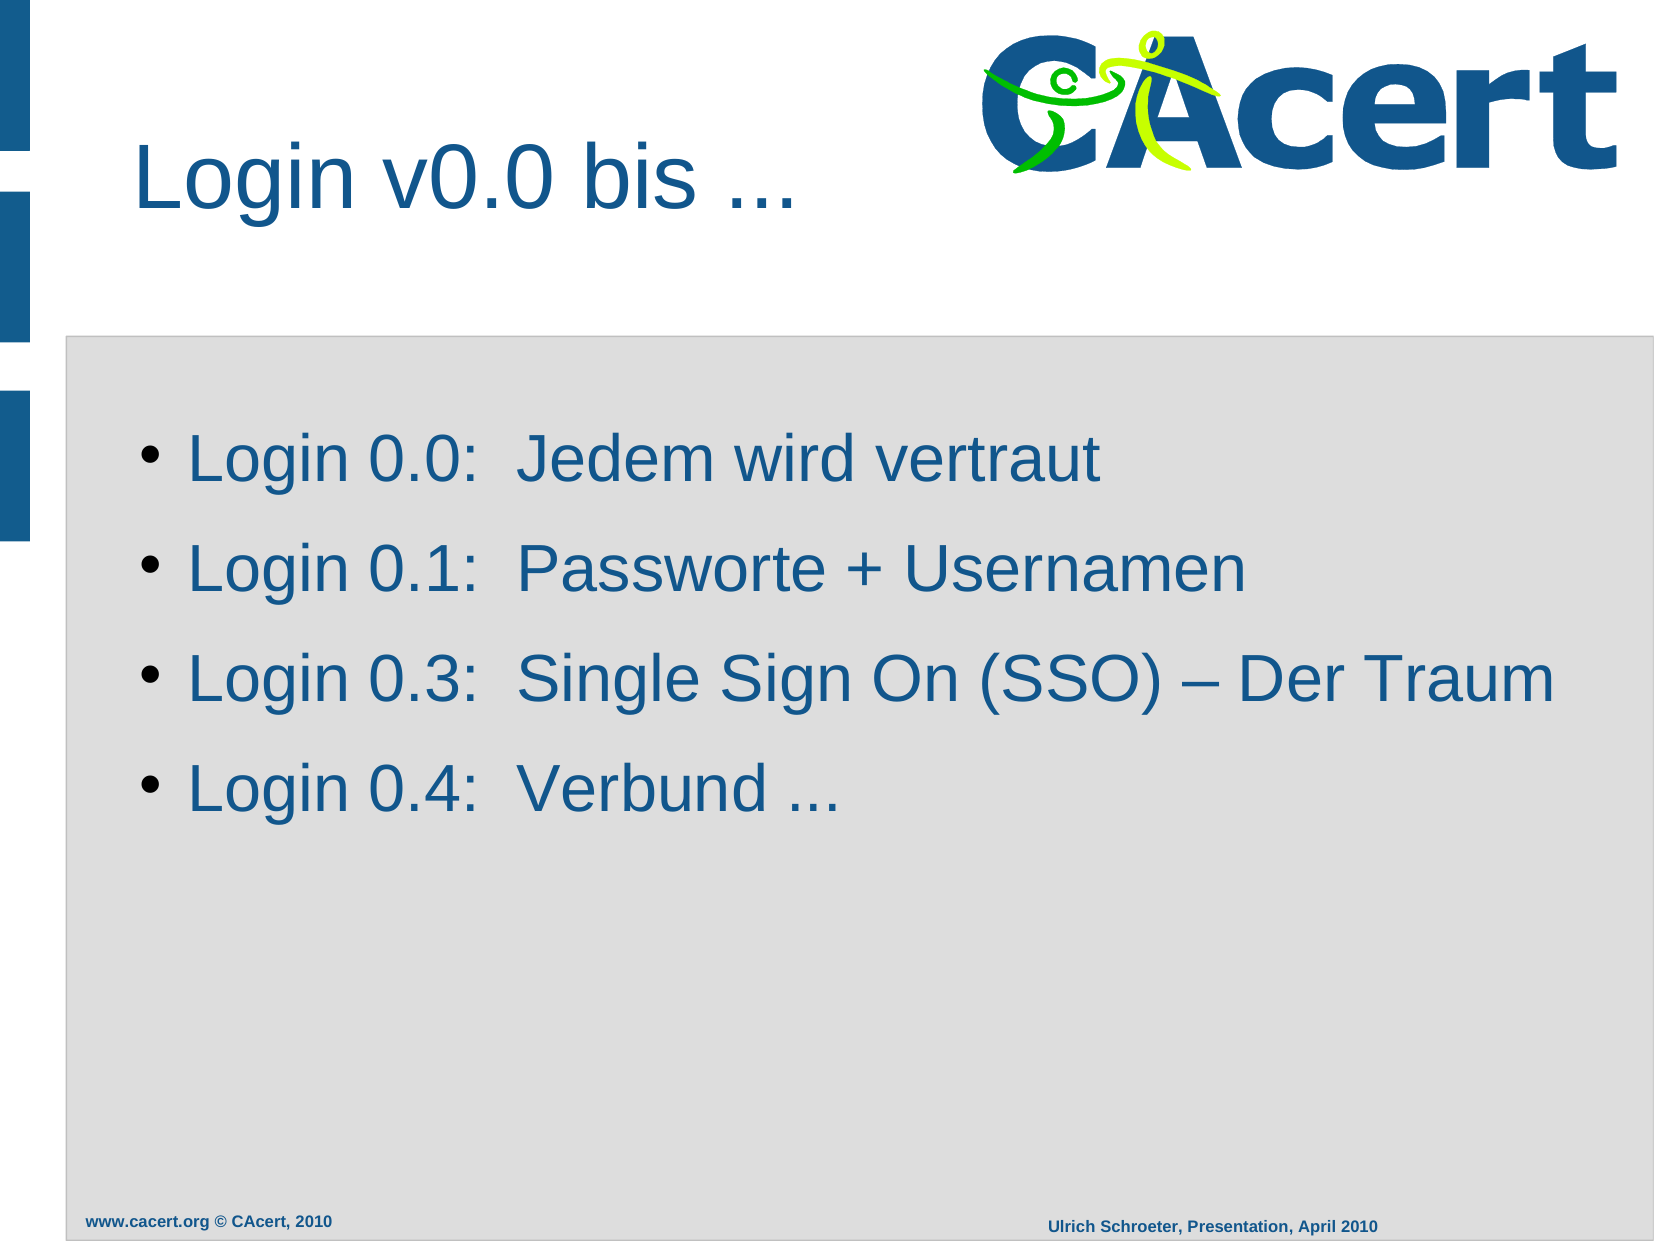

Login v0.0 bis ...
 Login 0.0: Jedem wird vertraut
 Login 0.1: Passworte + Usernamen
 Login 0.3: Single Sign On (SSO) – Der Traum
 Login 0.4: Verbund ...